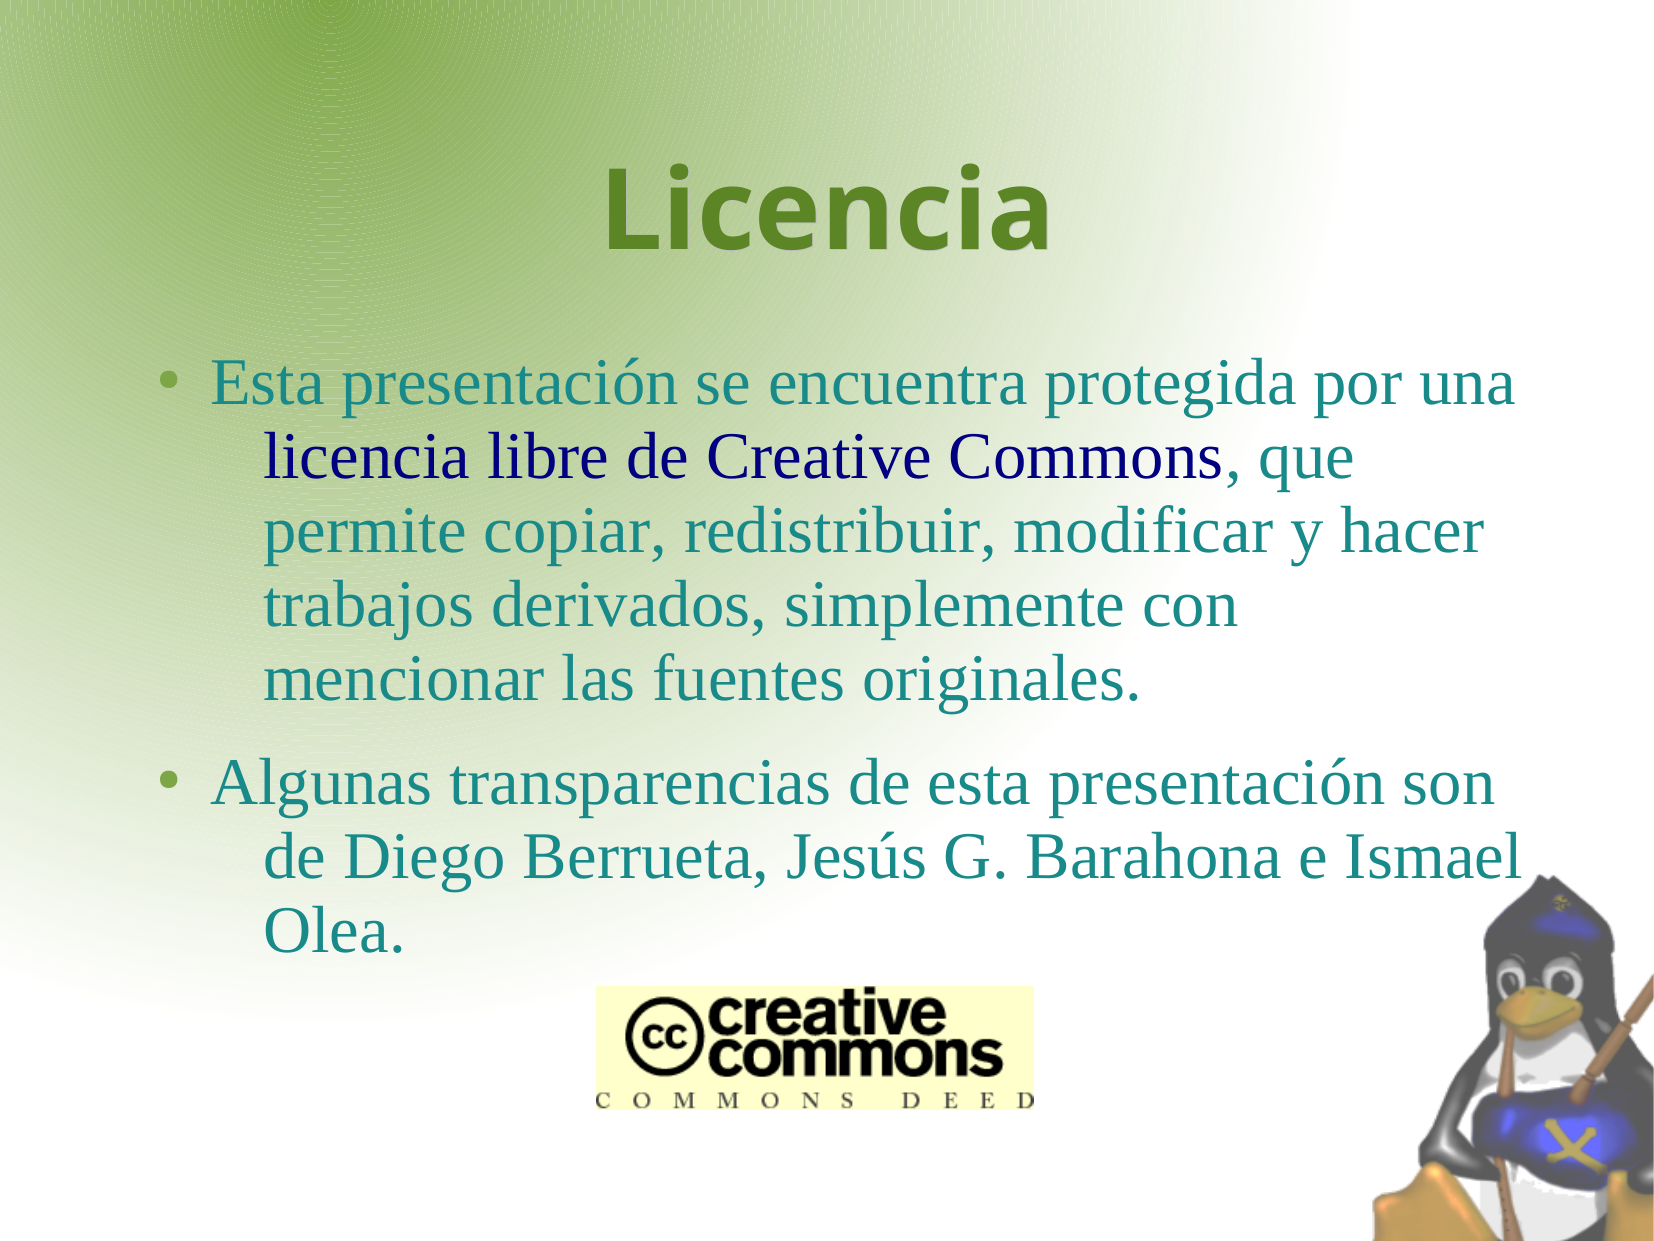

# Licencia
Esta presentación se encuentra protegida por una licencia libre de Creative Commons, que permite copiar, redistribuir, modificar y hacer trabajos derivados, simplemente con mencionar las fuentes originales.
Algunas transparencias de esta presentación son de Diego Berrueta, Jesús G. Barahona e Ismael Olea.